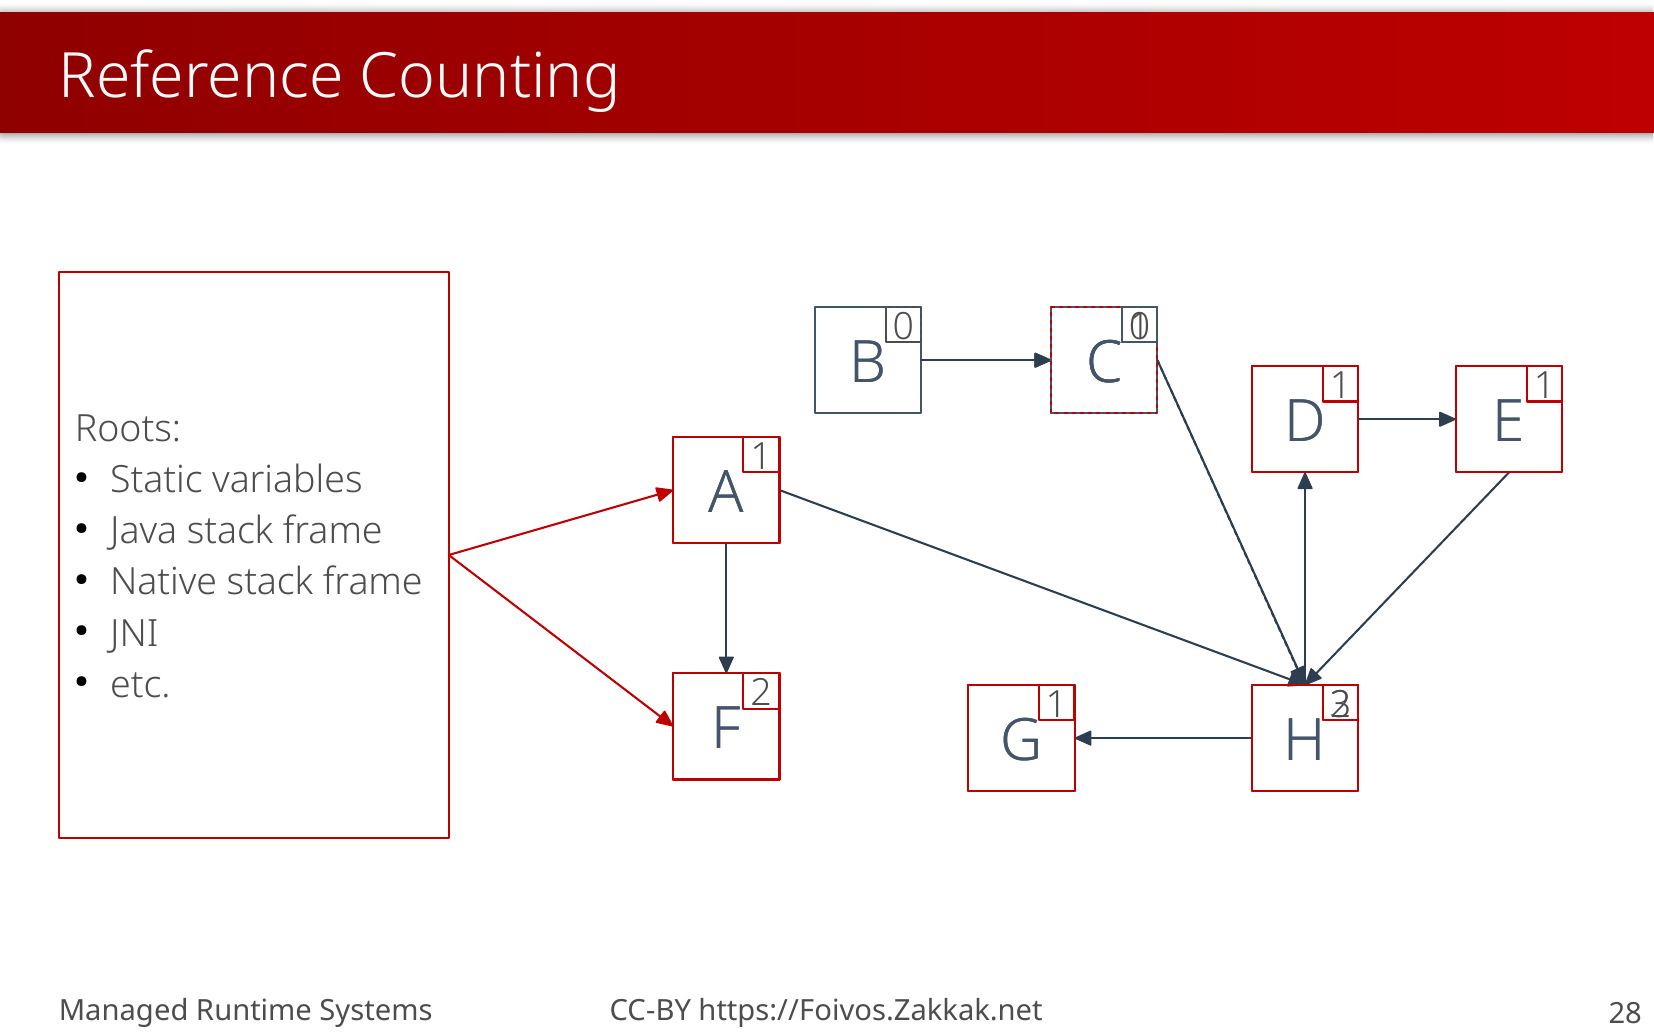

# Reference Counting
Roots:
Static variables
Java stack frame
Native stack frame
JNI
etc.
B
B
0
C
C
C
1
0
D
D
1
E
E
1
A
A
1
F
F
2
G
G
1
H
H
3
2
Managed Runtime Systems
CC-BY https://Foivos.Zakkak.net
28